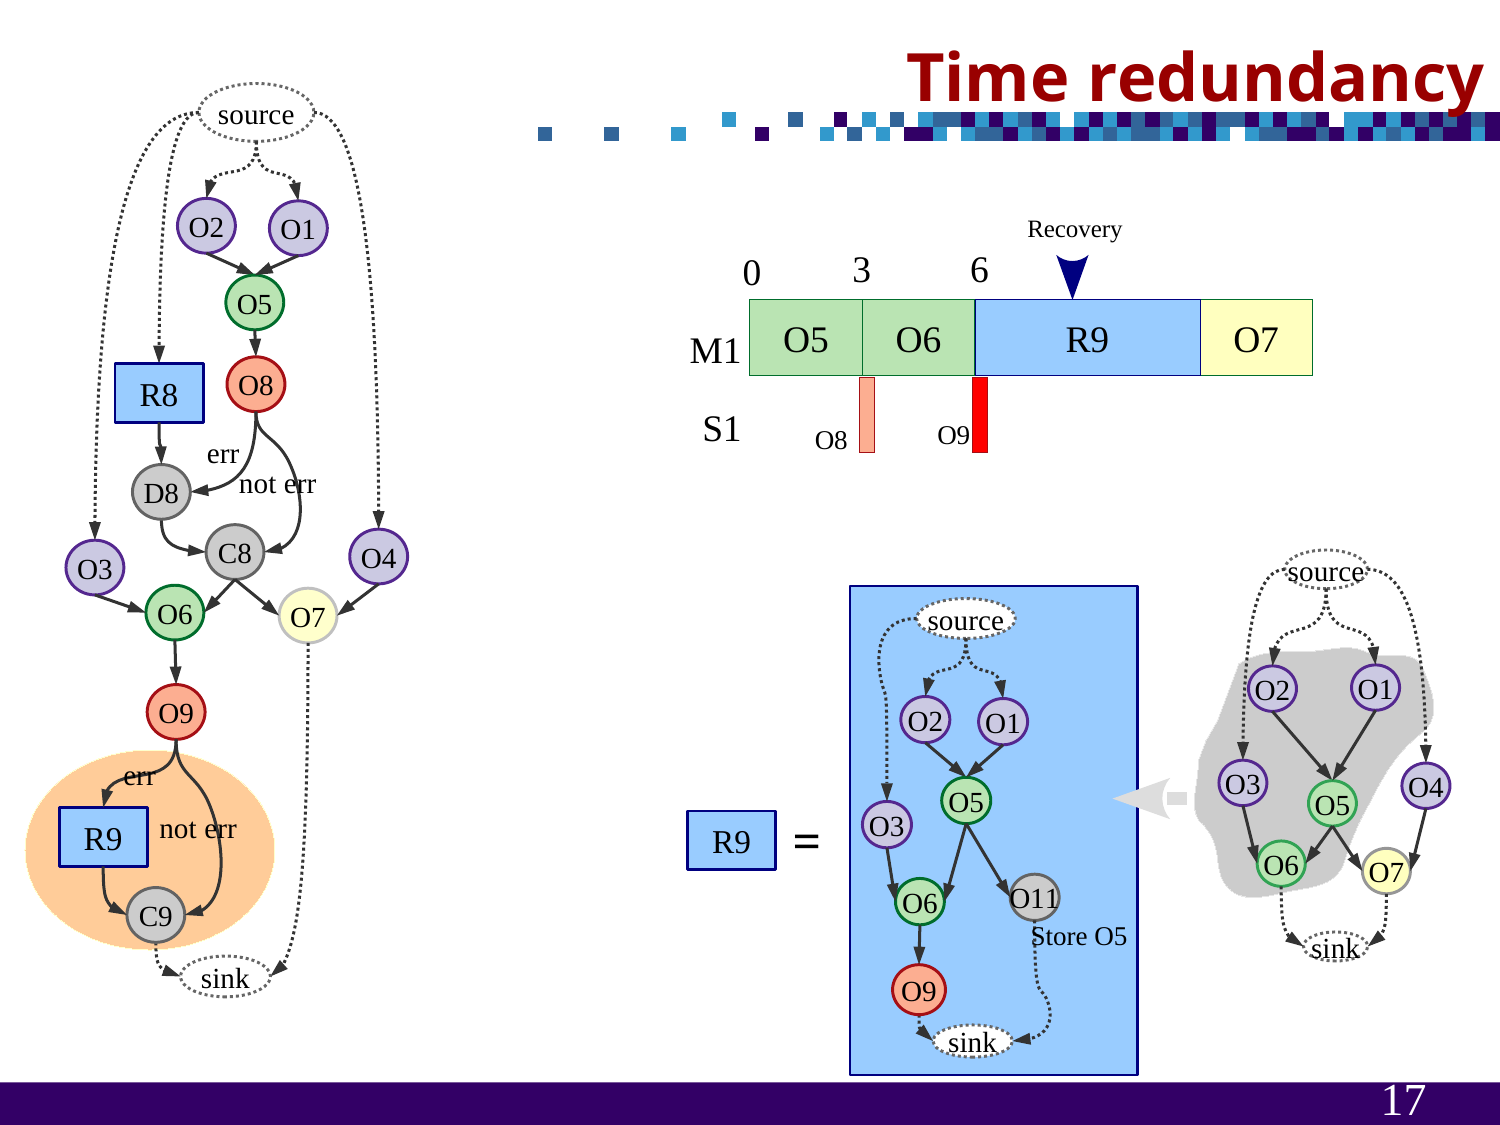

# Time redundancy
source
O2
O1
Recovery
3
6
0
O5
O5
O6
R9
O7
M1
O8
R8
S1
O9
O8
D8
C8
O4
O3
source
O1
O2
O3
O4
O5
O6
O7
sink
O6
O7
source
O9
O2
O1
O5
=
O3
R9
R9
O11
O6
C9
Store O5
sink
O9
sink